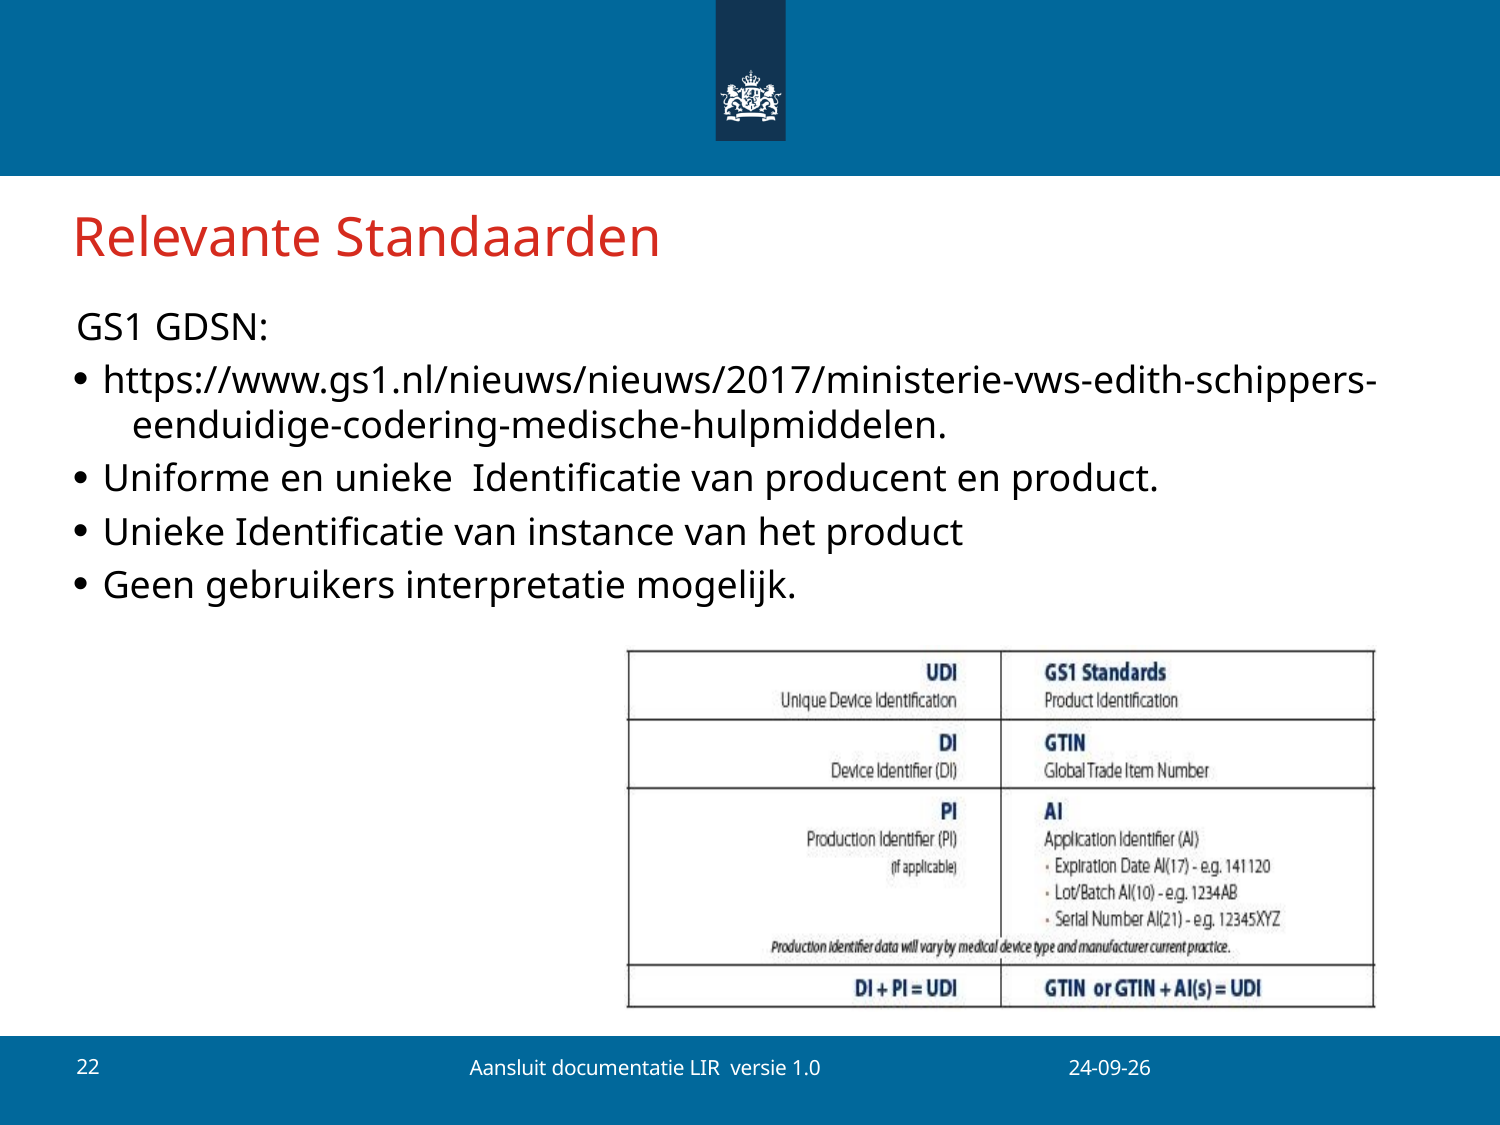

# Relevante Standaarden
GS1 GDSN:
https://www.gs1.nl/nieuws/nieuws/2017/ministerie-vws-edith-schippers-eenduidige-codering-medische-hulpmiddelen.
Uniforme en unieke Identificatie van producent en product.
Unieke Identificatie van instance van het product
Geen gebruikers interpretatie mogelijk.
Aansluit documentatie LIR versie 1.0